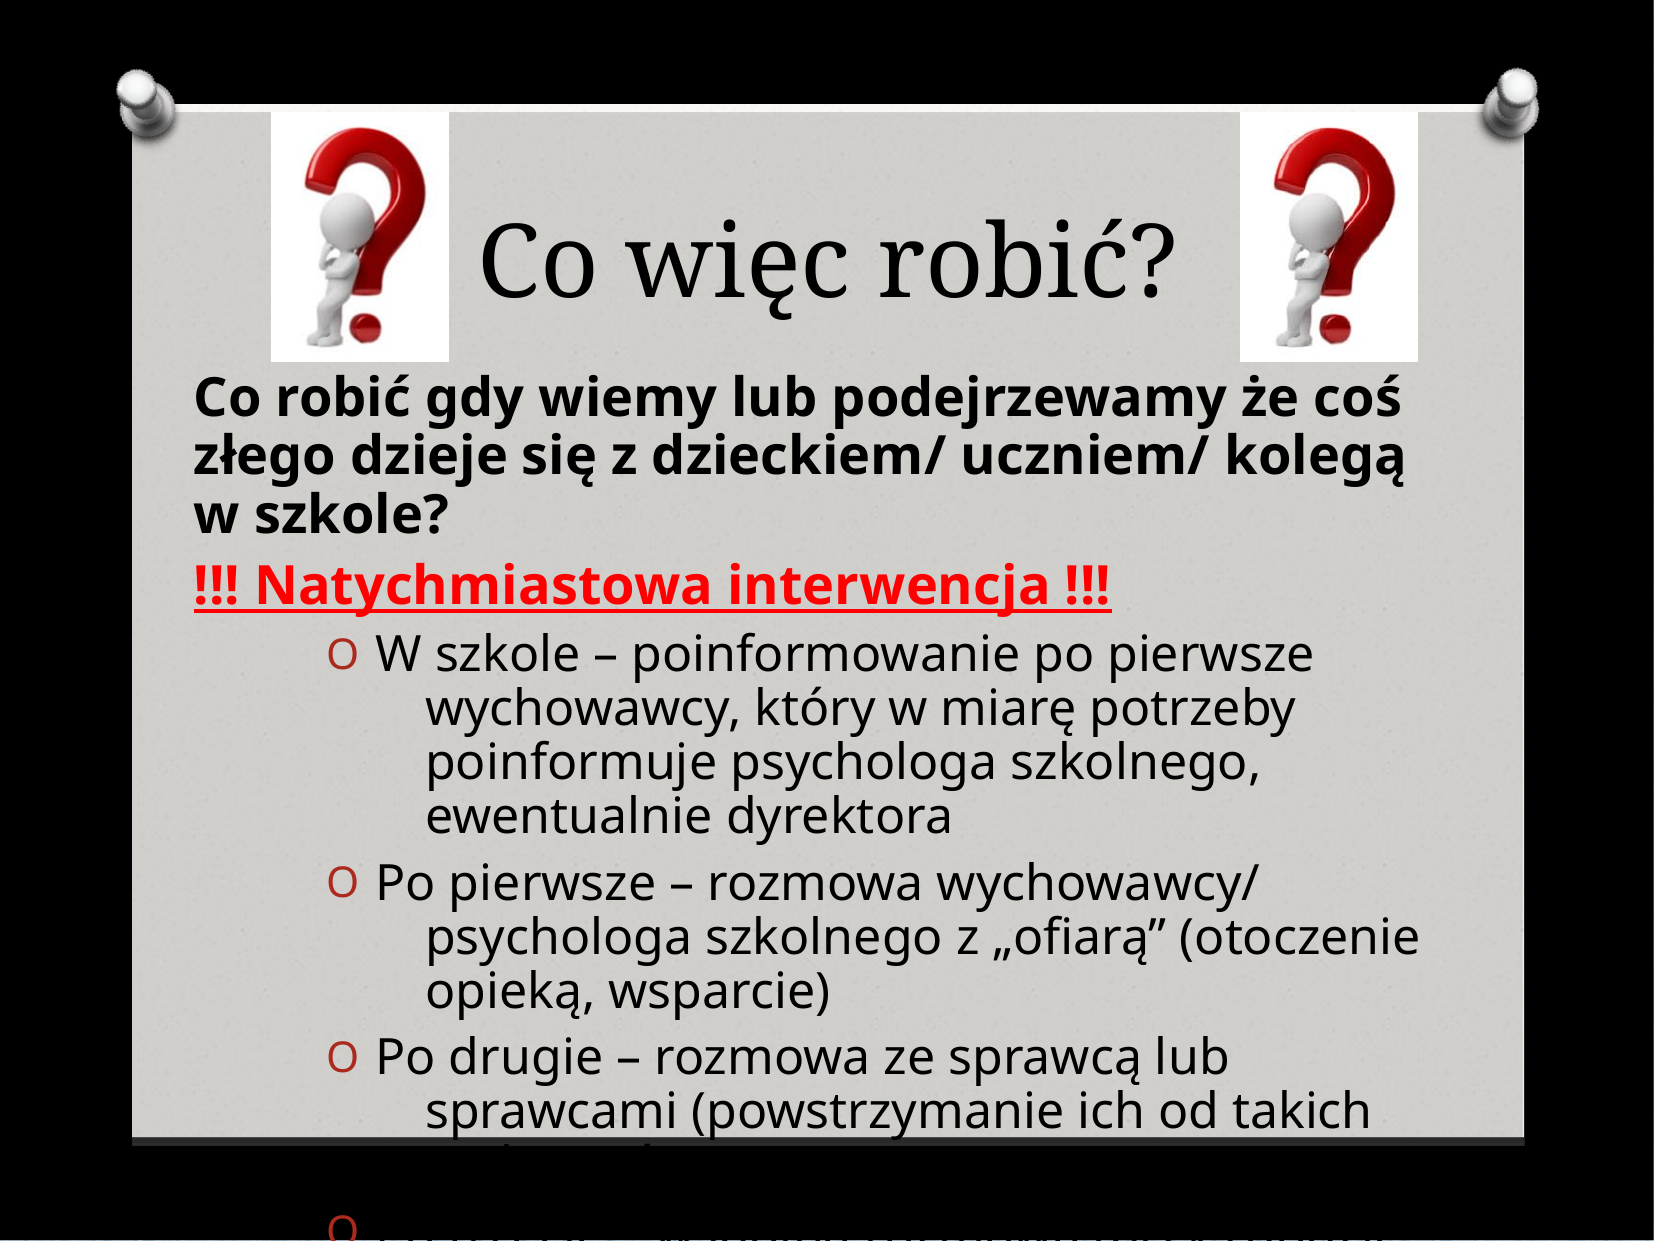

# Co więc robić?
Co robić gdy wiemy lub podejrzewamy że coś złego dzieje się z dzieckiem/ uczniem/ kolegą w szkole?
!!! Natychmiastowa interwencja !!!
W szkole – poinformowanie po pierwsze wychowawcy, który w miarę potrzeby poinformuje psychologa szkolnego, ewentualnie dyrektora
Po pierwsze – rozmowa wychowawcy/ psychologa szkolnego z „ofiarą” (otoczenie opieką, wsparcie)
Po drugie – rozmowa ze sprawcą lub sprawcami (powstrzymanie ich od takich zachowań)
Po trzecie – wspólna rozmowa (przy zgodzie ofiary)